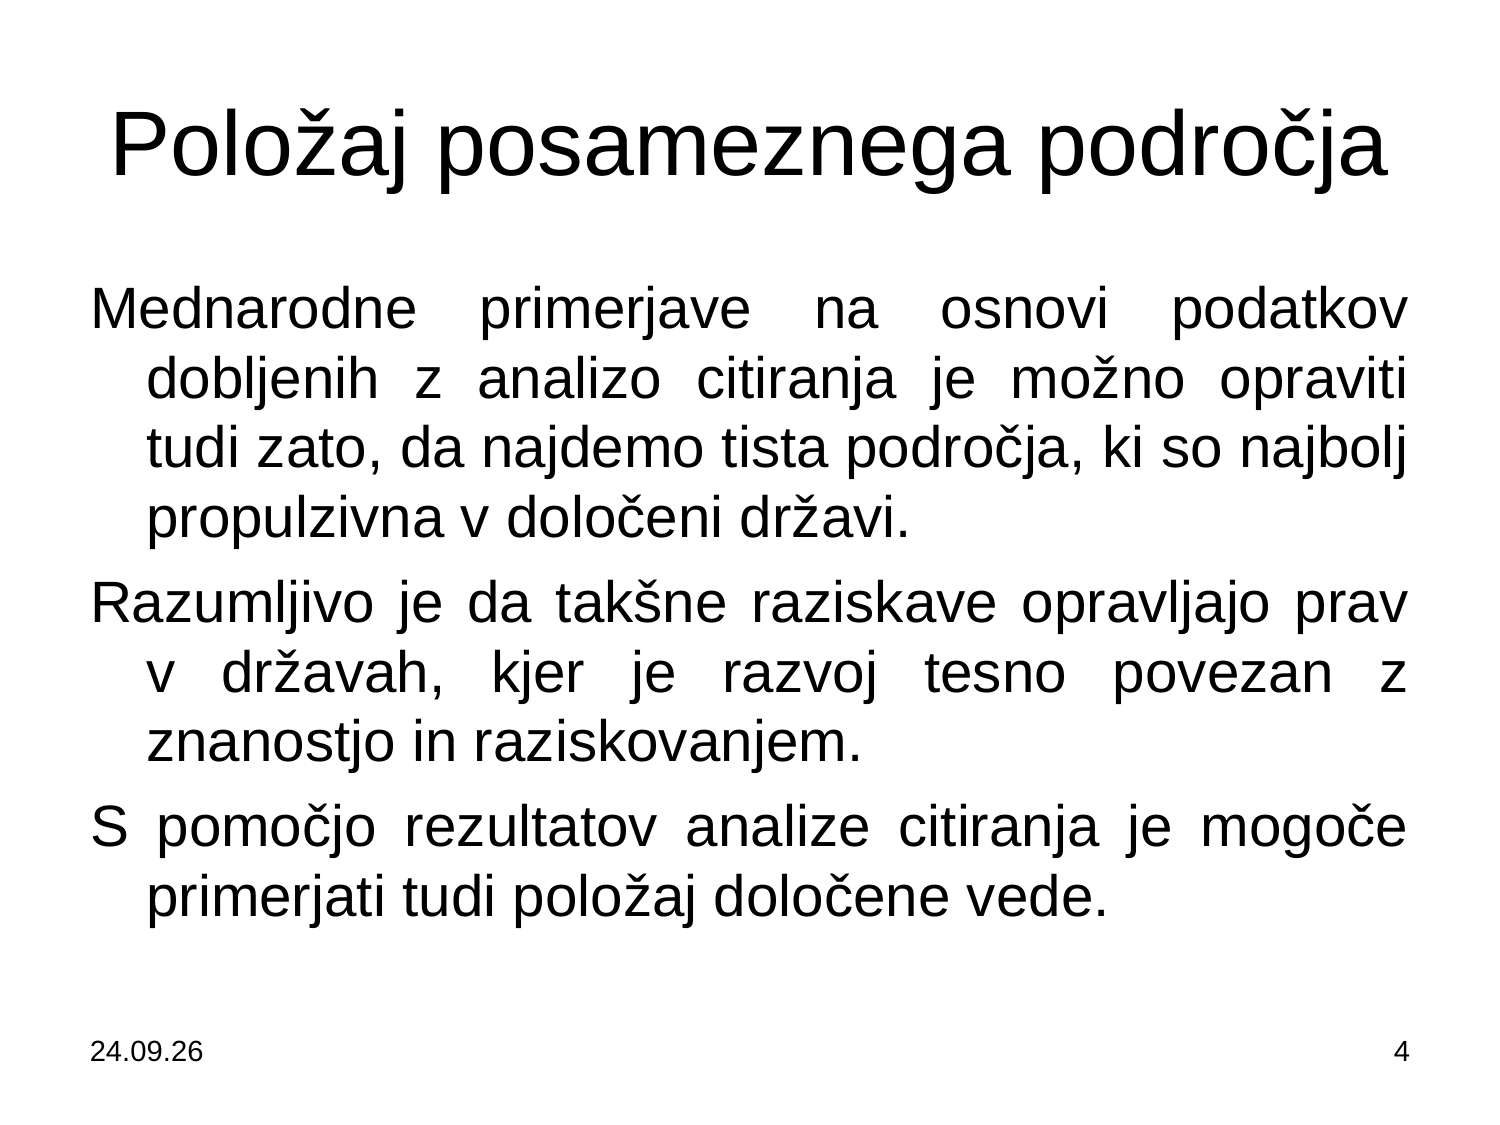

# Položaj posameznega področja
Mednarodne primerjave na osnovi podatkov dobljenih z analizo citiranja je možno opraviti tudi zato, da najdemo tista področja, ki so najbolj propulzivna v določeni državi.
Razumljivo je da takšne raziskave opravljajo prav v državah, kjer je razvoj tesno povezan z znanostjo in raziskovanjem.
S pomočjo rezultatov analize citiranja je mogoče primerjati tudi položaj določene vede.